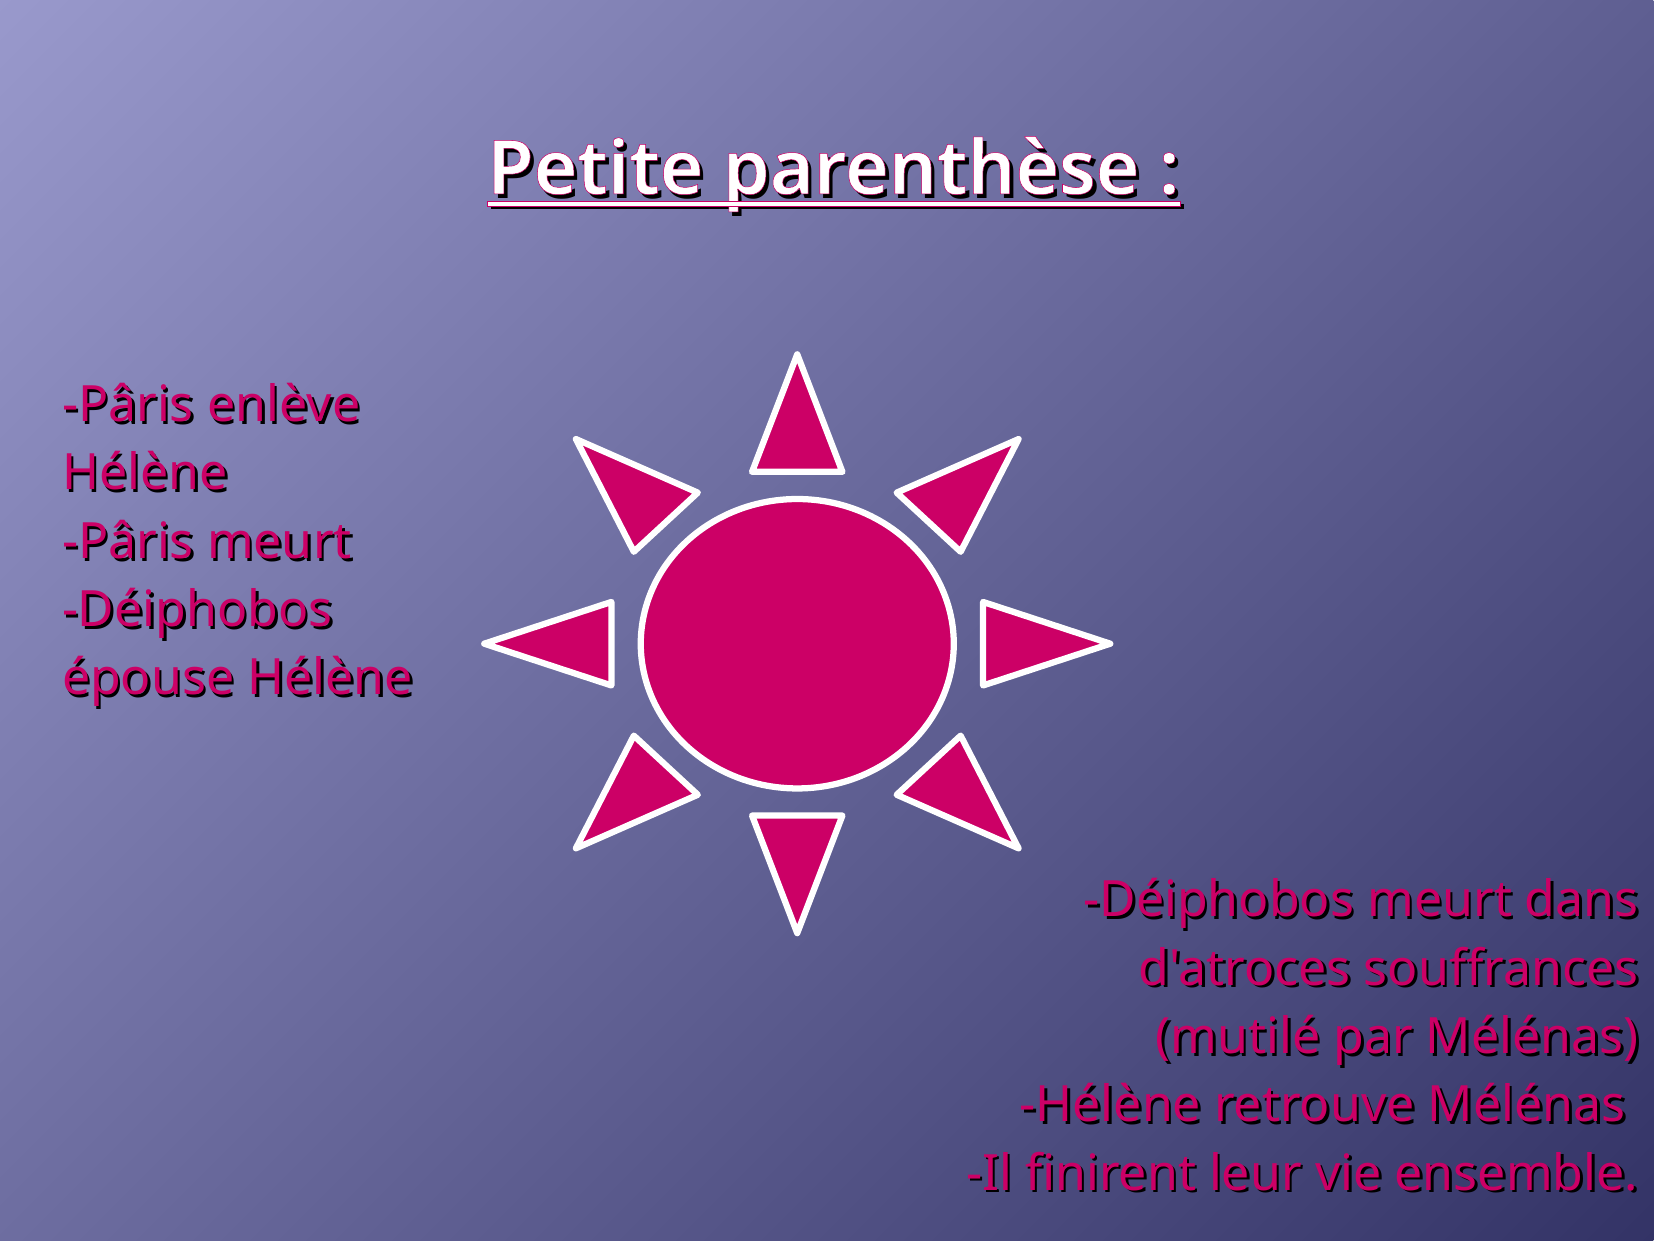

Petite parenthèse :
-Pâris enlève Hélène
-Pâris meurt
-Déiphobos épouse Hélène
-Déiphobos meurt dans d'atroces souffrances
 (mutilé par Mélénas)
-Hélène retrouve Mélénas
-Il finirent leur vie ensemble.